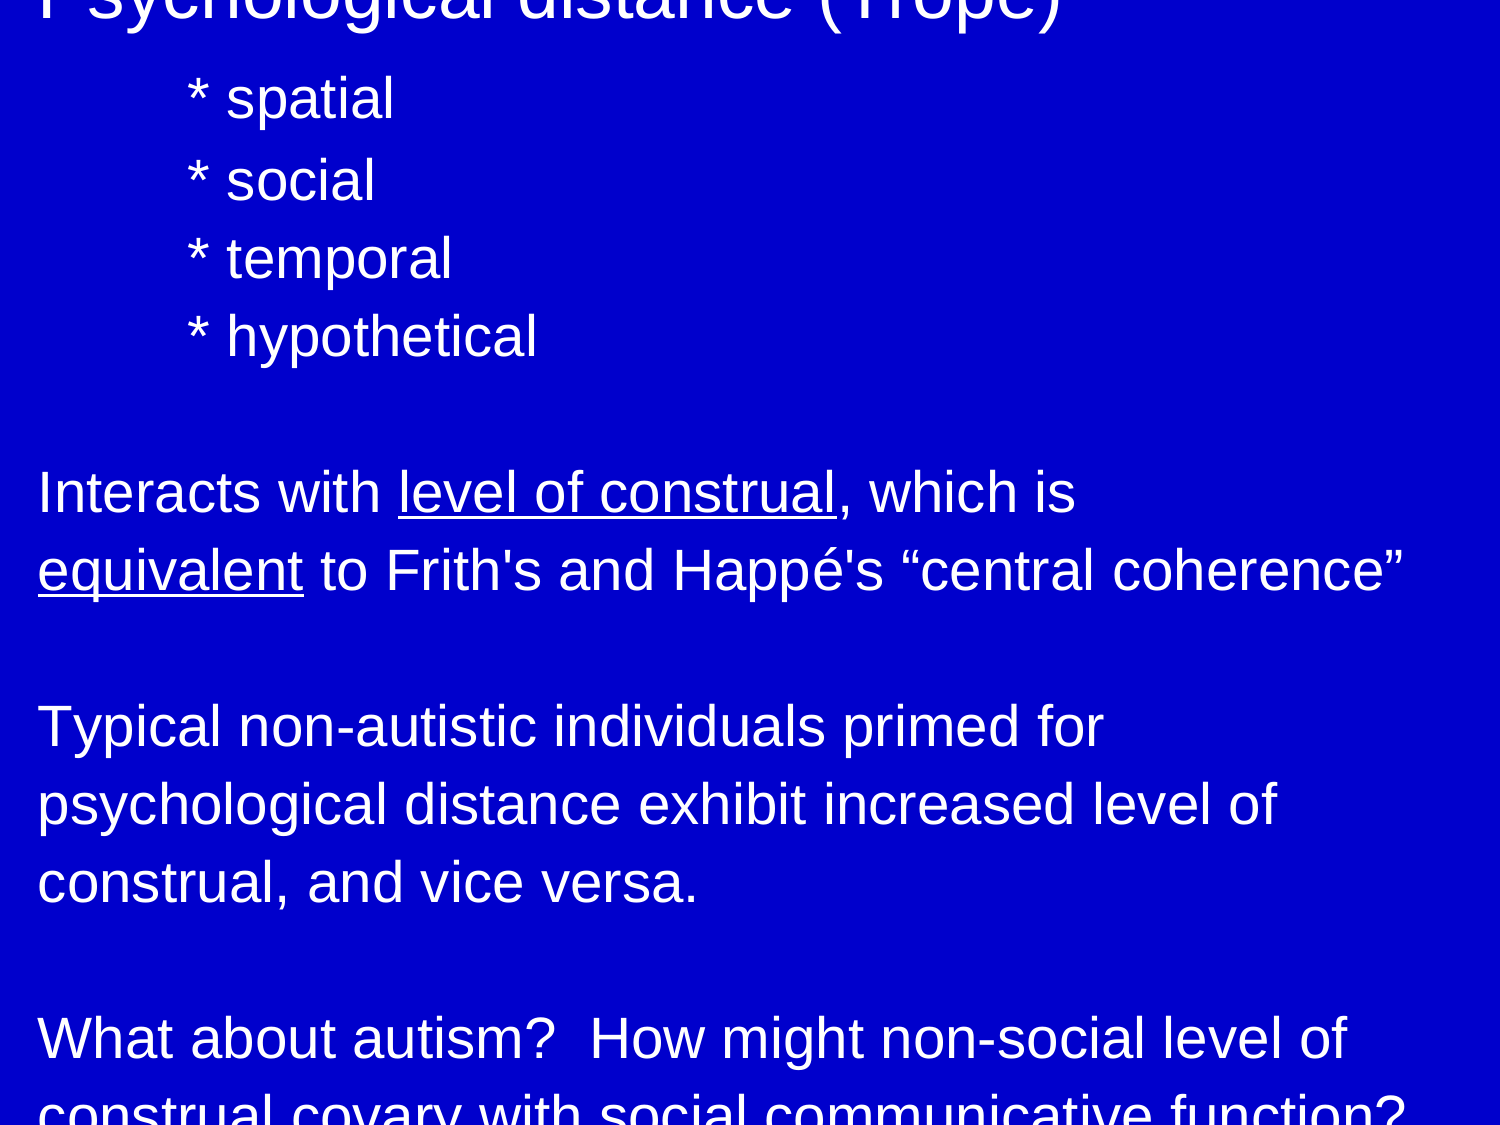

# Psychological distance (Trope) * spatial * social * temporal * hypothetical Interacts with level of construal, which is equivalent to Frith's and Happé's “central coherence” Typical non-autistic individuals primed for psychological distance exhibit increased level of construal, and vice versa. What about autism? How might non-social level of construal covary with social communicative function?